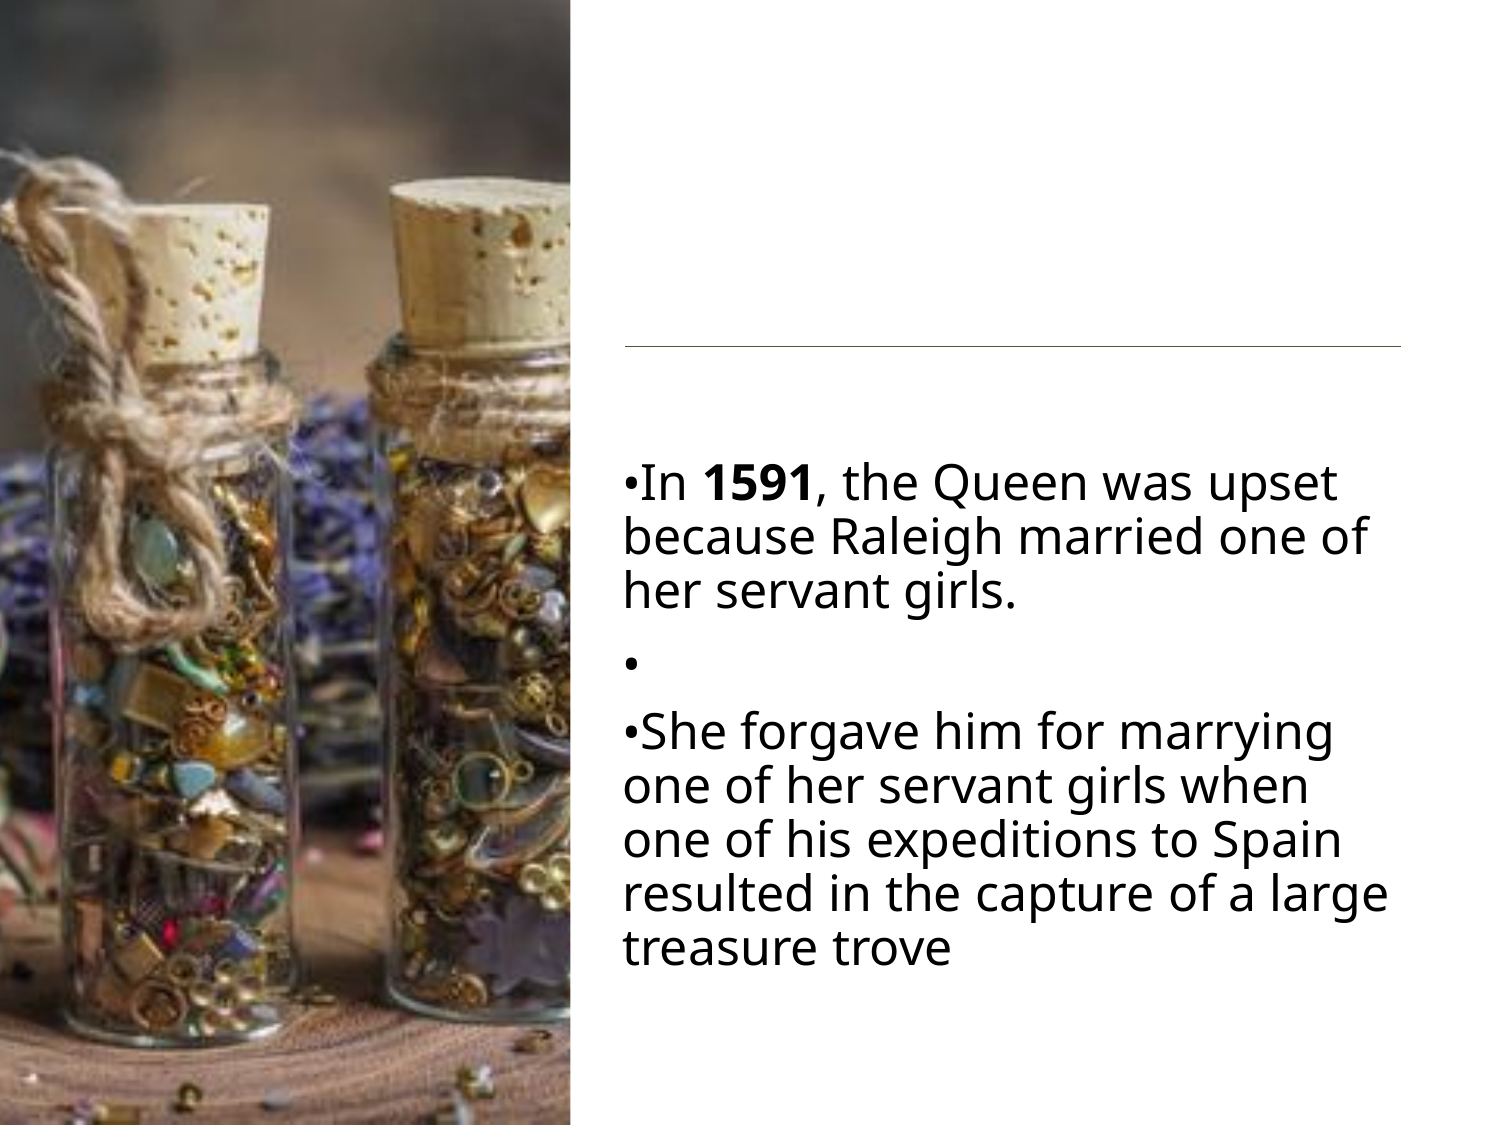

# In 1591, the Queen was upset because Raleigh married one of her servant girls.
She forgave him for marrying one of her servant girls when one of his expeditions to Spain resulted in the capture of a large treasure trove